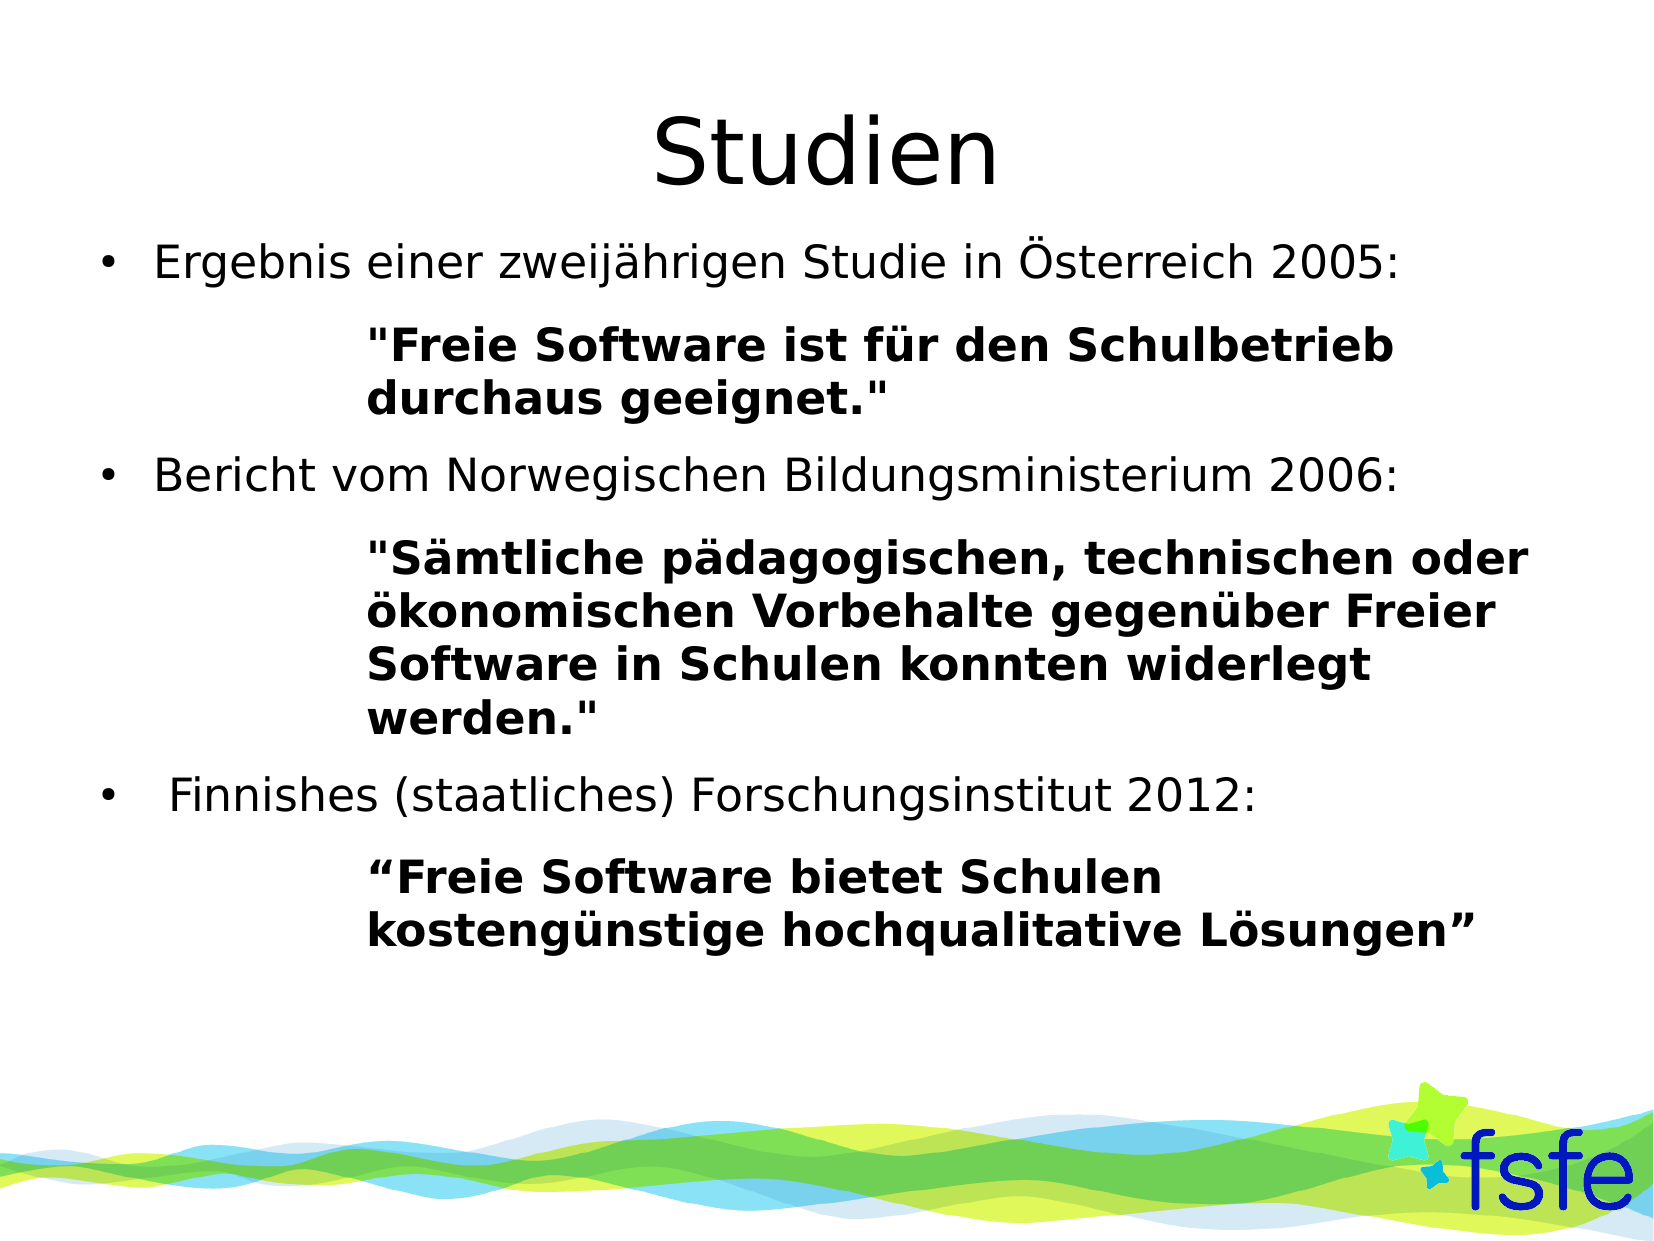

# Studien
Ergebnis einer zweijährigen Studie in Österreich 2005:
"Freie Software ist für den Schulbetrieb durchaus geeignet."
Bericht vom Norwegischen Bildungsministerium 2006:
"Sämtliche pädagogischen, technischen oder ökonomischen Vorbehalte gegenüber Freier Software in Schulen konnten widerlegt werden."
 Finnishes (staatliches) Forschungsinstitut 2012:
“Freie Software bietet Schulen kostengünstige hochqualitative Lösungen”